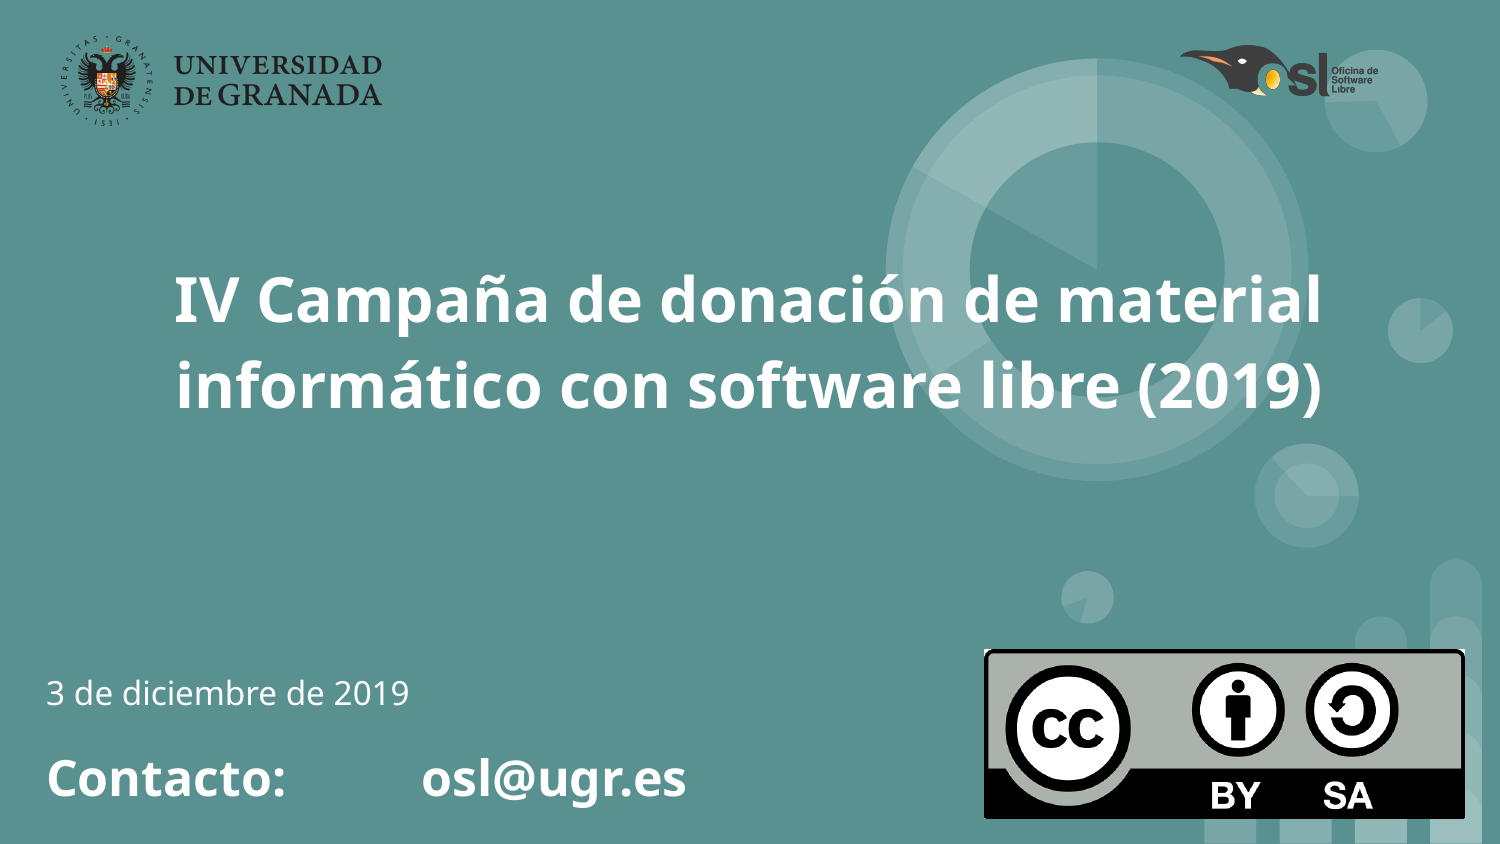

# IV Campaña de donación de material informático con software libre (2019)
3 de diciembre de 2019
Contacto:		osl@ugr.es